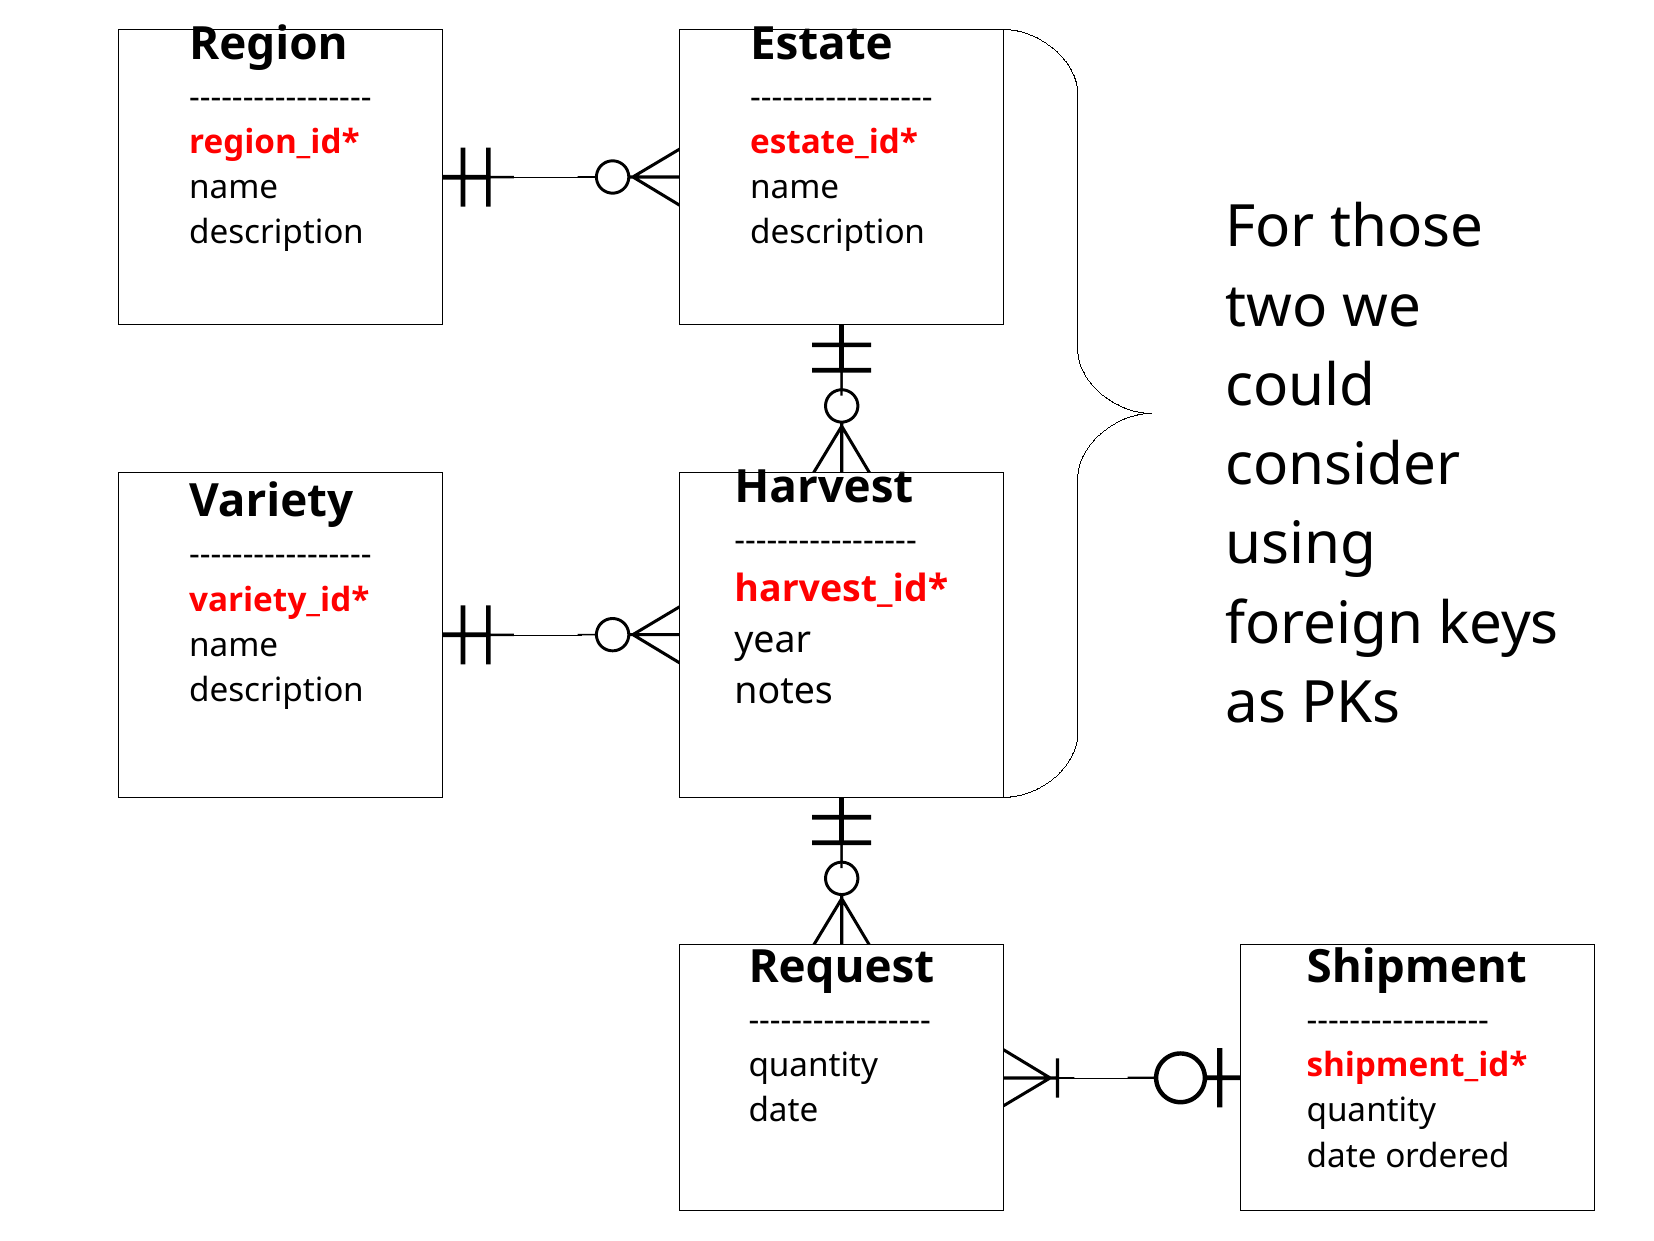

Region
-----------------
region_id*
name
description
Estate
-----------------
estate_id*
name
description
For those two we could consider using foreign keys as PKs
Variety
-----------------
variety_id*
name
description
Harvest
-----------------
harvest_id*
year
notes
Request
-----------------
quantity
date
Shipment
-----------------
shipment_id*
quantity
date ordered